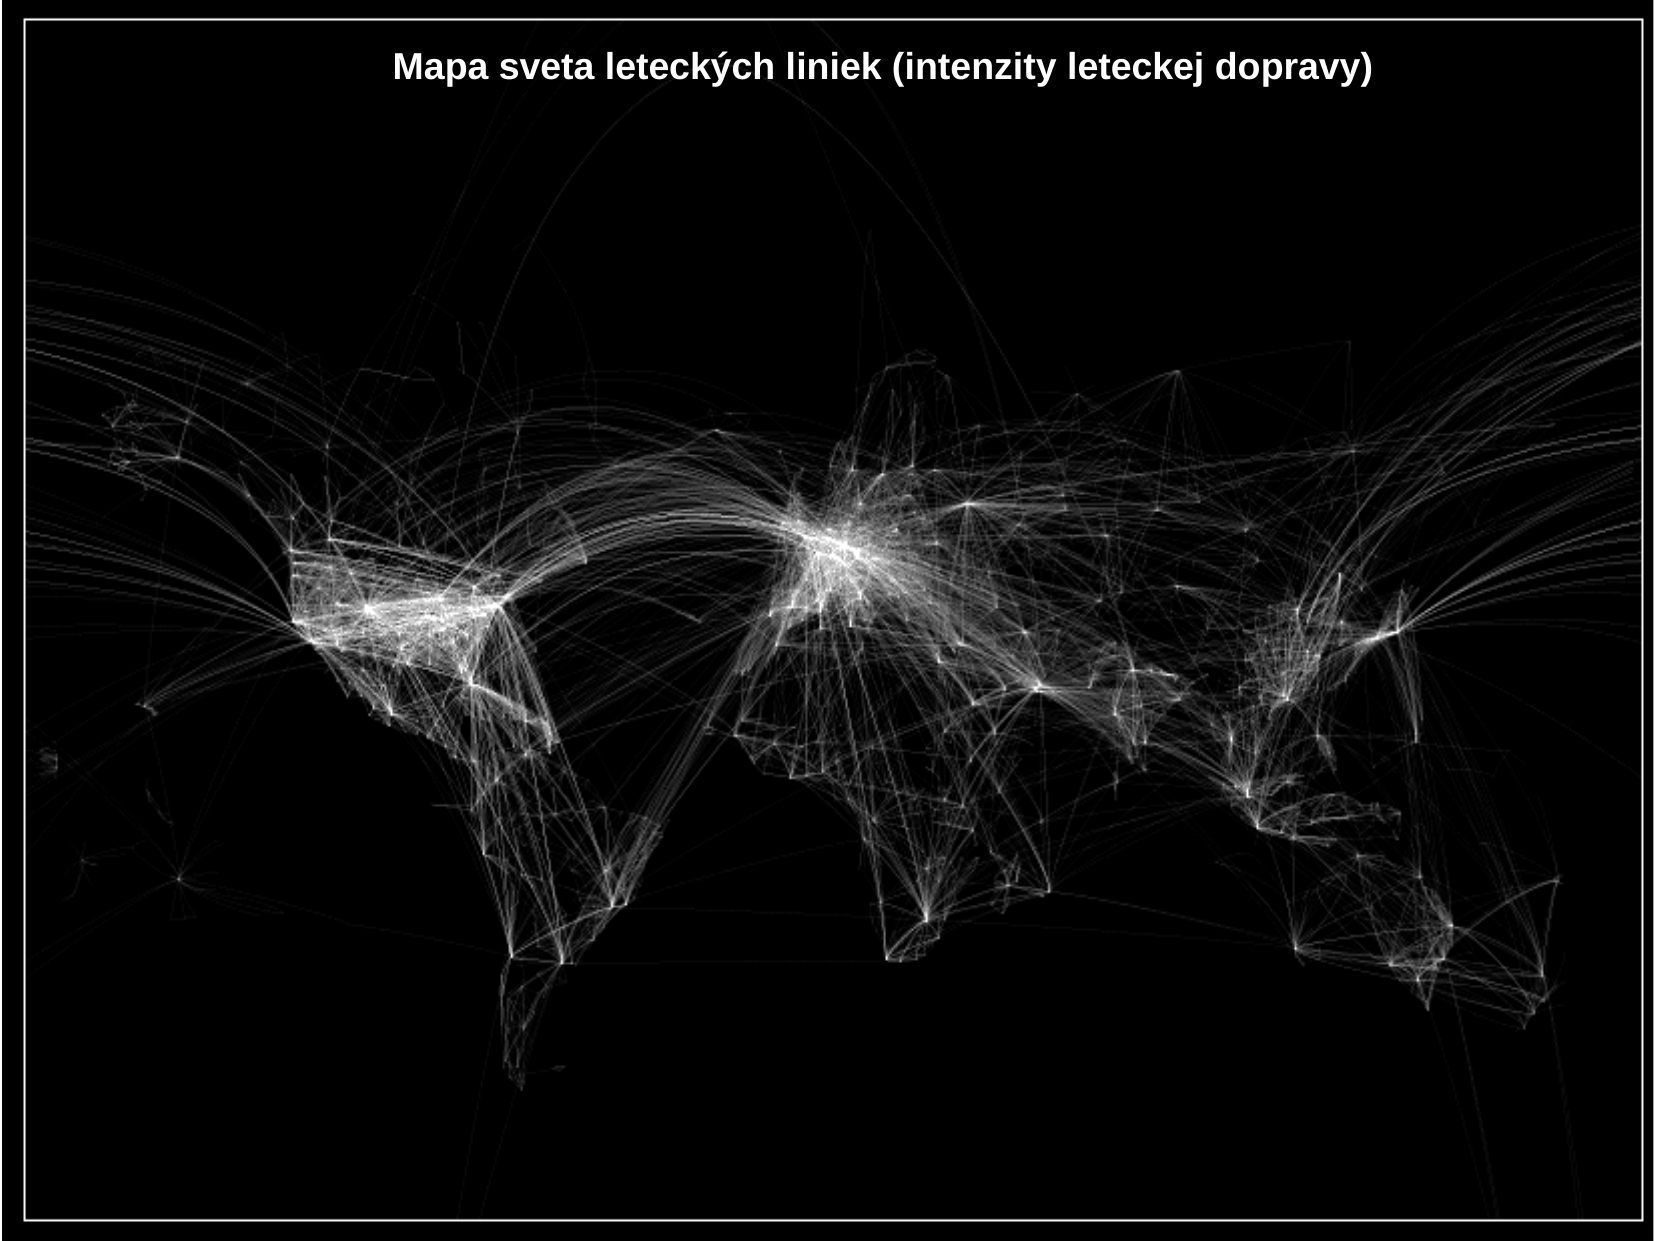

Mapa sveta leteckých liniek (intenzity leteckej dopravy)